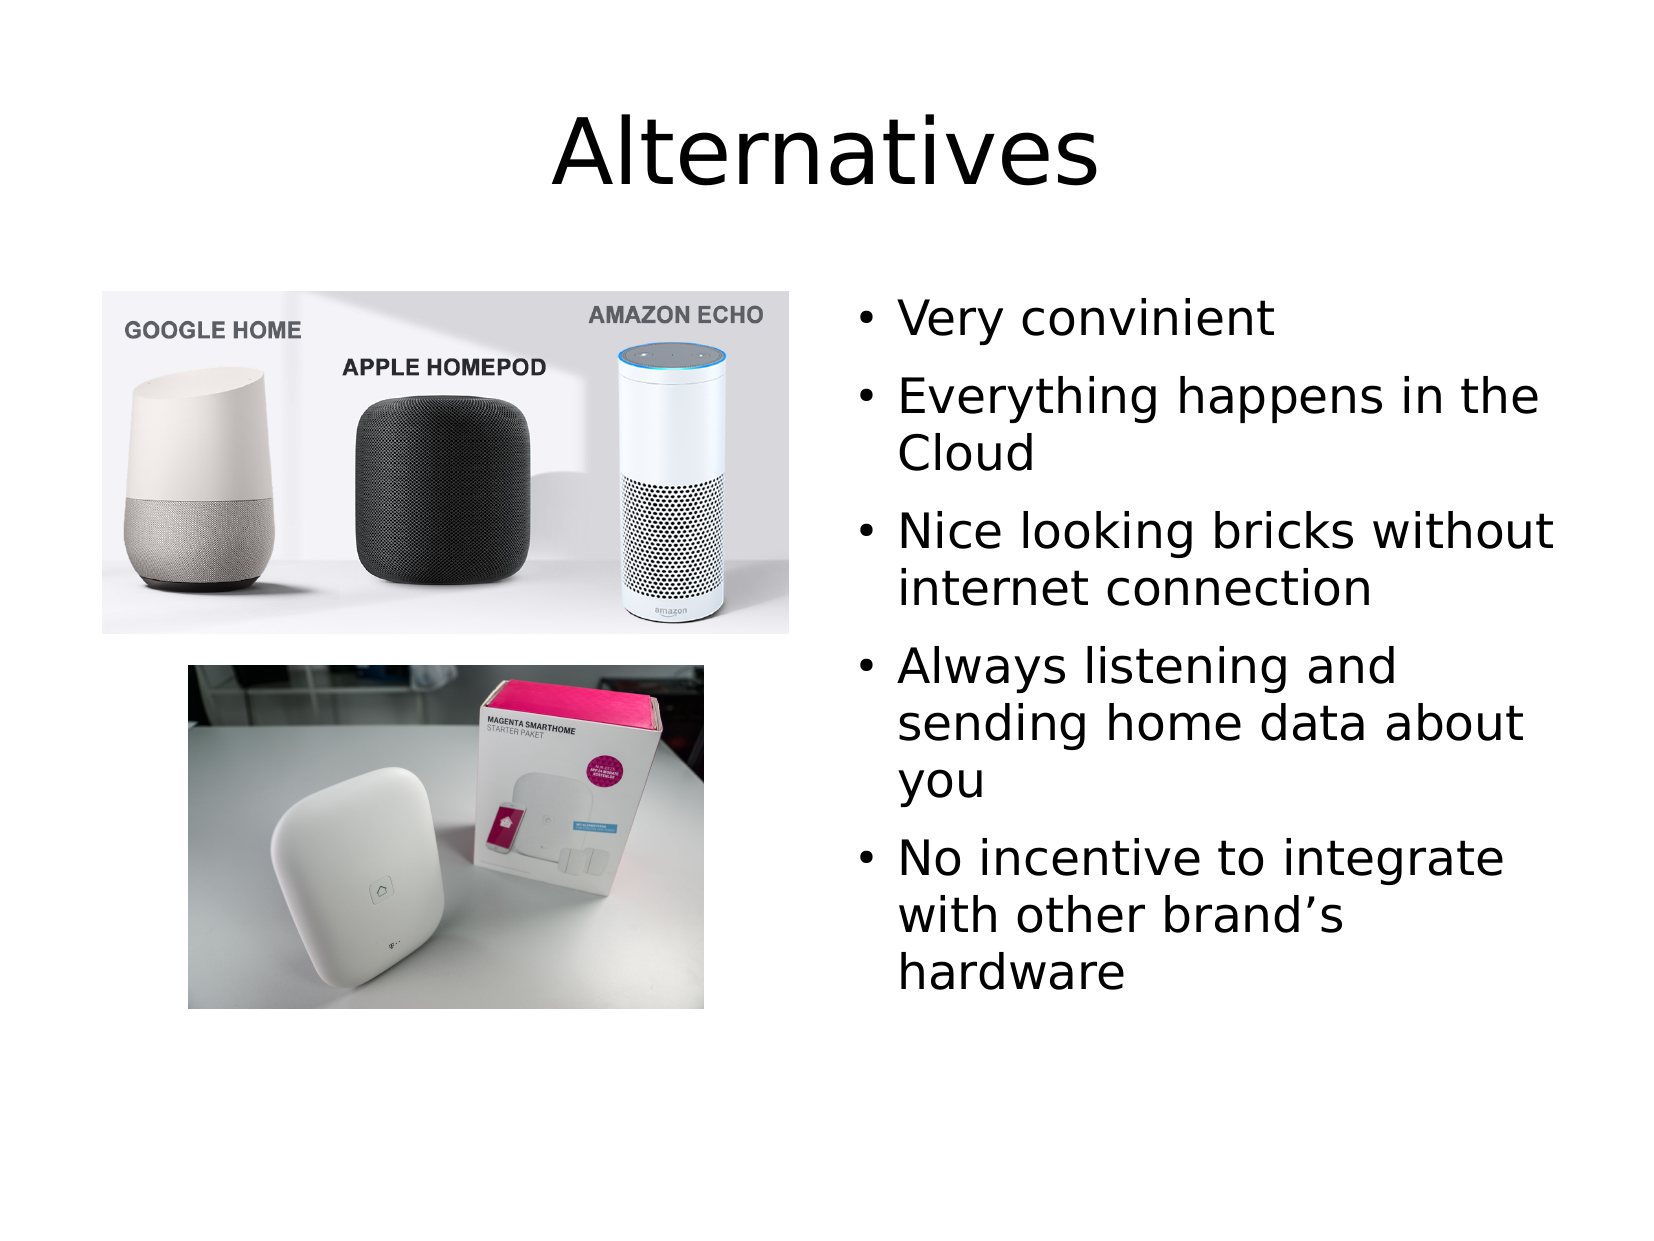

# Alternatives
Very convinient
Everything happens in the Cloud
Nice looking bricks without internet connection
Always listening and sending home data about you
No incentive to integrate with other brand’s hardware